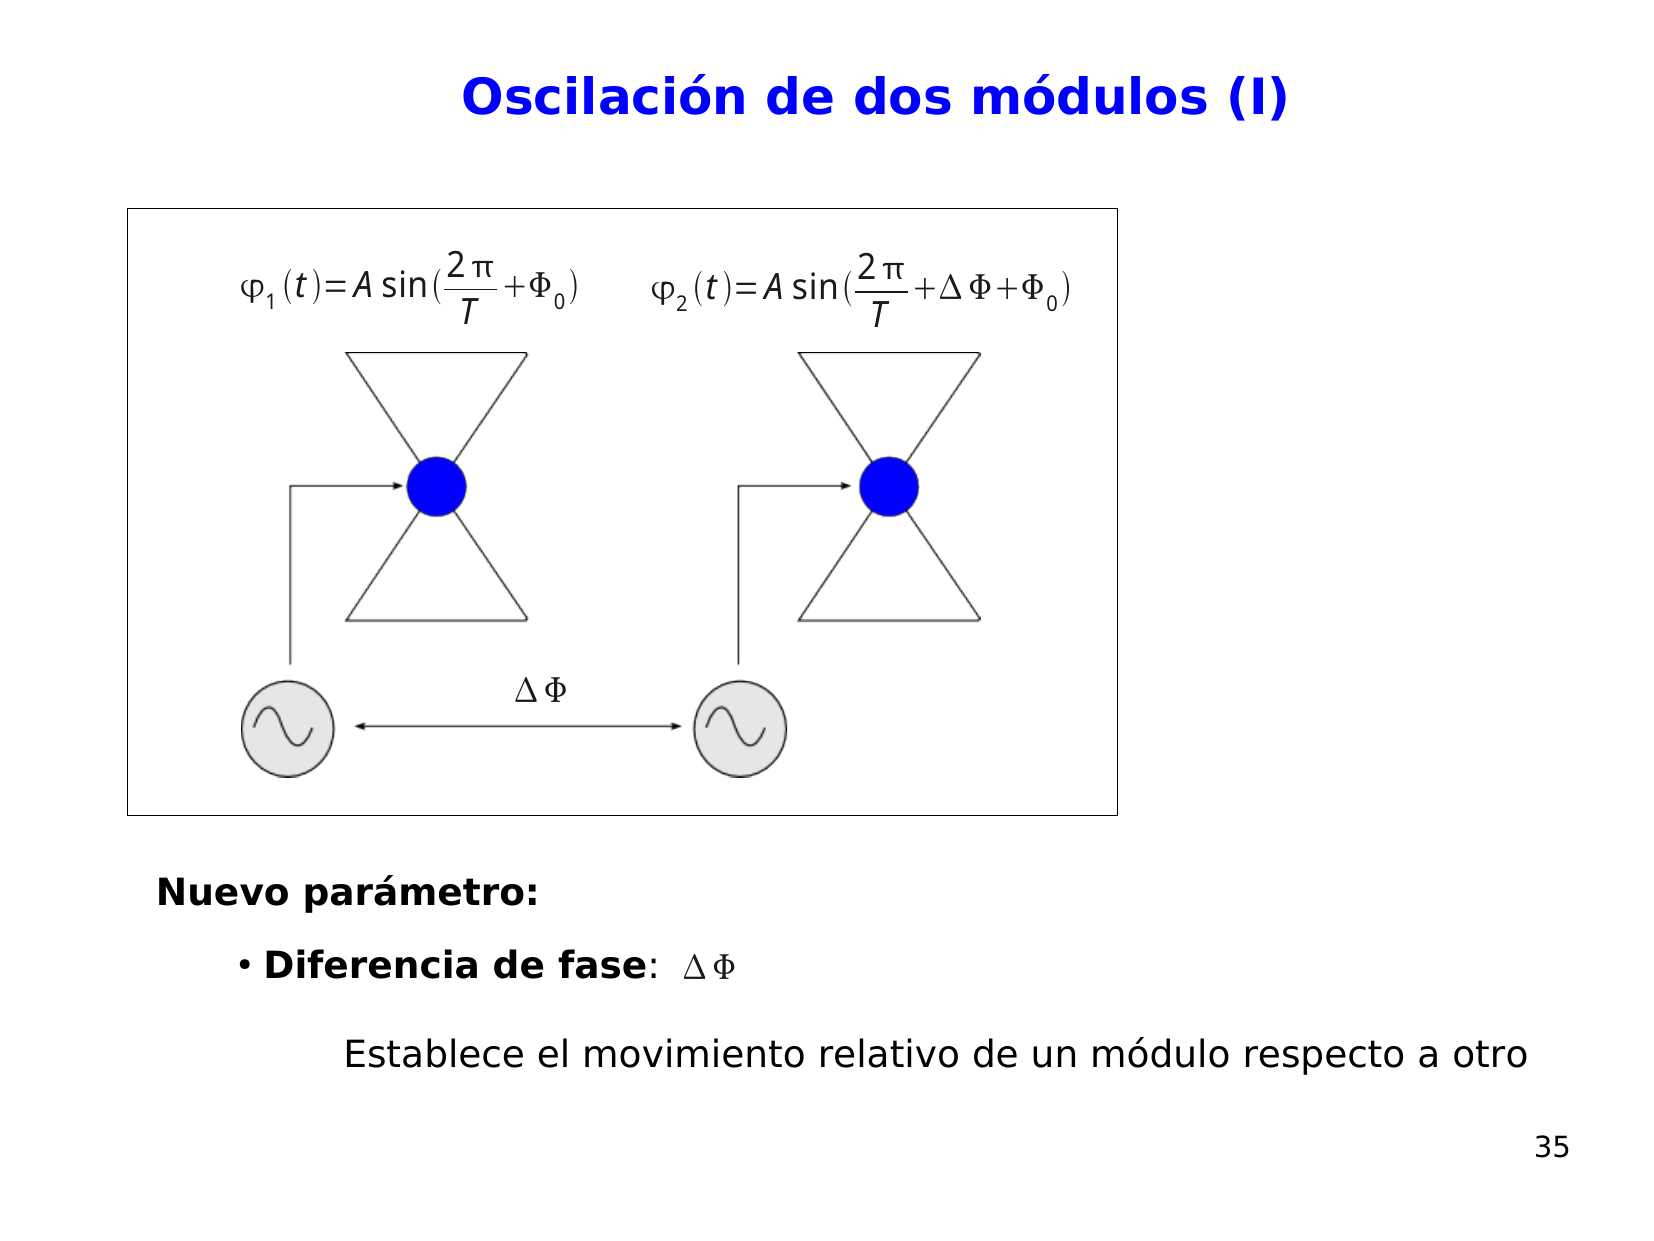

Oscilación de dos módulos (I)
Nuevo parámetro:
 Diferencia de fase:
Establece el movimiento relativo de un módulo respecto a otro
35